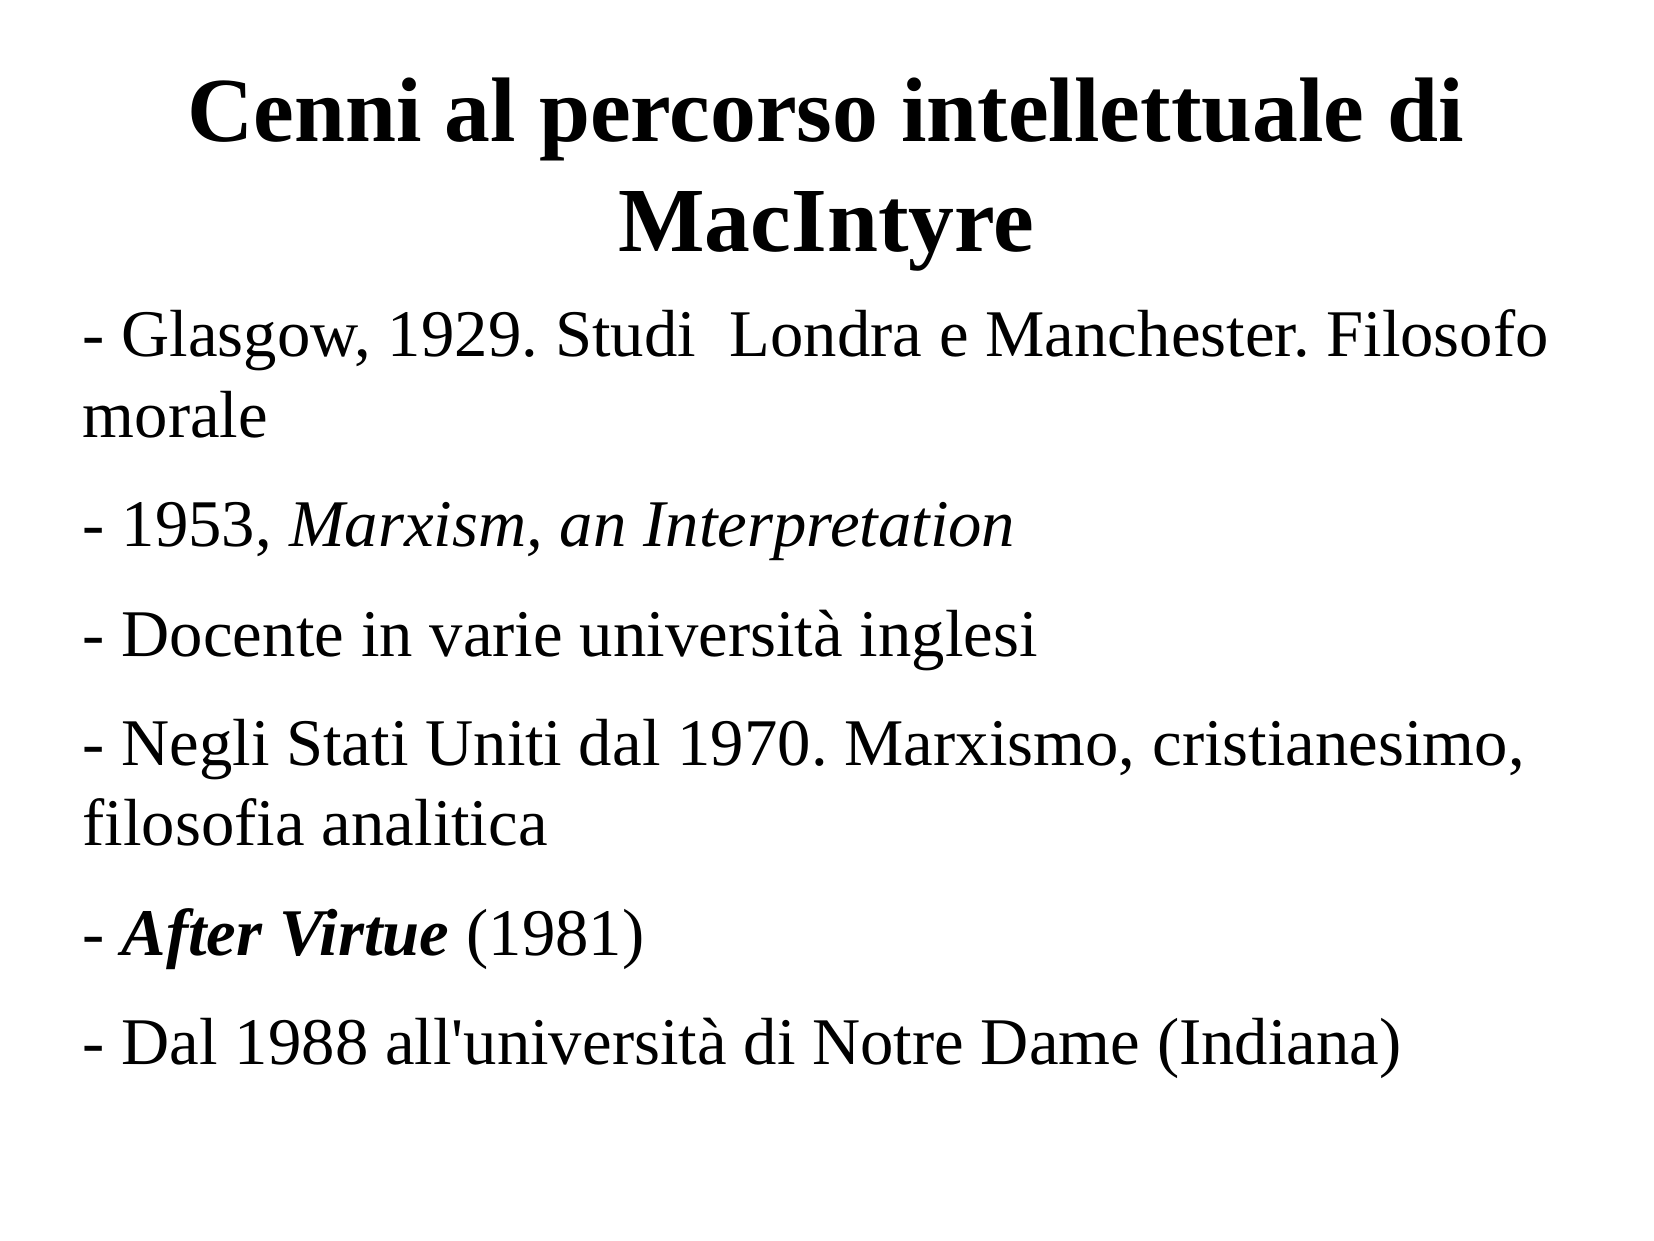

# Cenni al percorso intellettuale di MacIntyre
- Glasgow, 1929. Studi Londra e Manchester. Filosofo morale
- 1953, Marxism, an Interpretation
- Docente in varie università inglesi
- Negli Stati Uniti dal 1970. Marxismo, cristianesimo, filosofia analitica
- After Virtue (1981)
- Dal 1988 all'università di Notre Dame (Indiana)